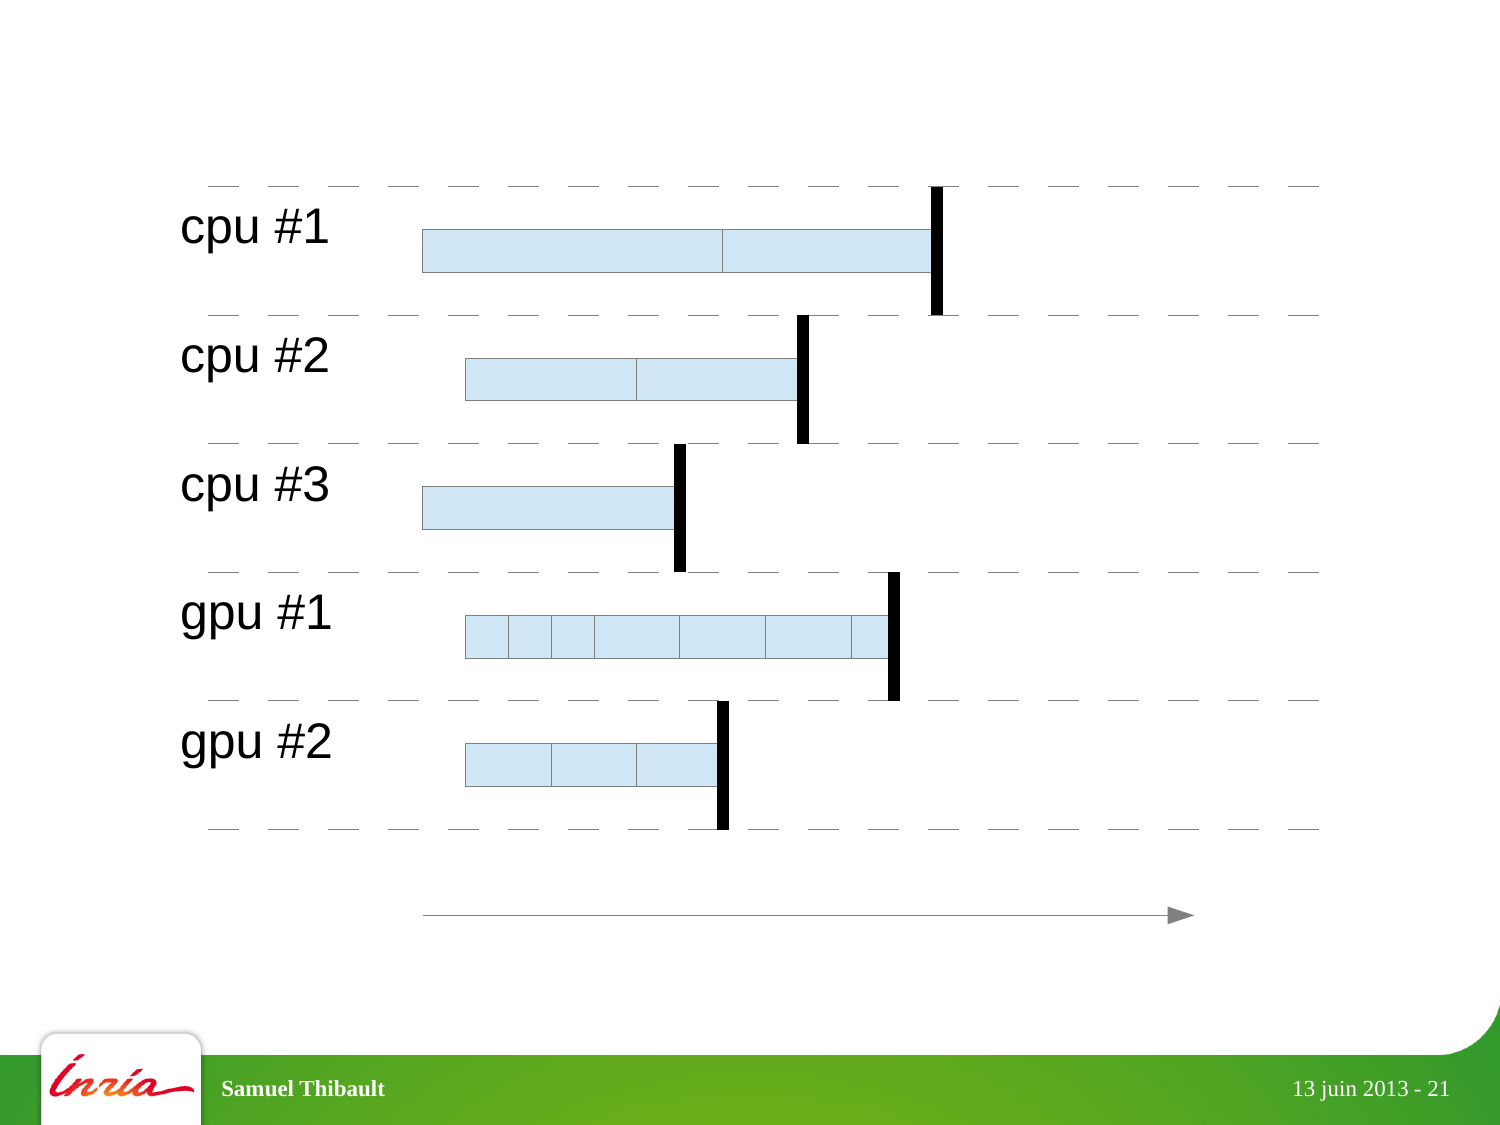

cpu #1
cpu #2
cpu #3
gpu #1
gpu #2
21
Samuel Thibault
13 juin 2013